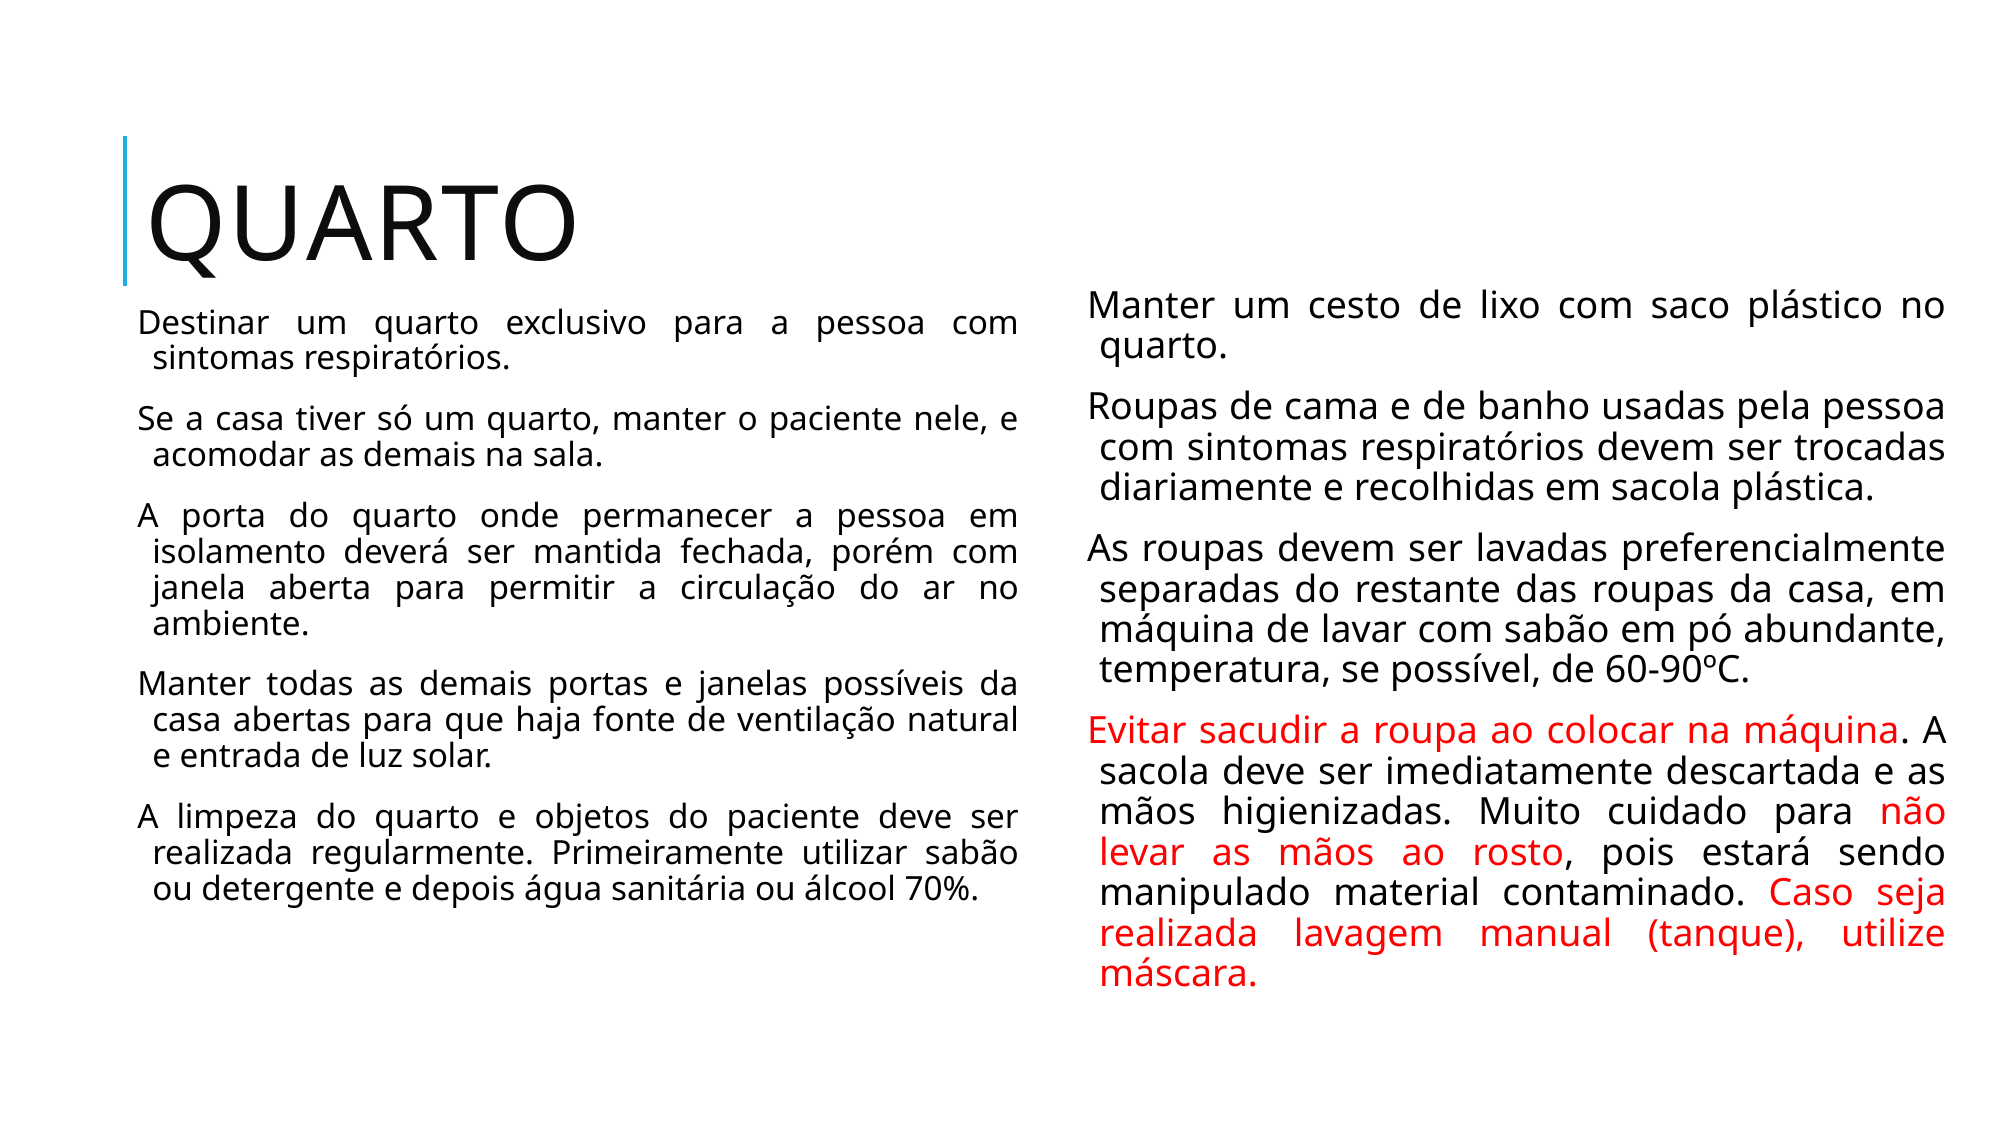

# quarto
Manter um cesto de lixo com saco plástico no quarto.
Roupas de cama e de banho usadas pela pessoa com sintomas respiratórios devem ser trocadas diariamente e recolhidas em sacola plástica.
As roupas devem ser lavadas preferencialmente separadas do restante das roupas da casa, em máquina de lavar com sabão em pó abundante, temperatura, se possível, de 60-90ºC.
Evitar sacudir a roupa ao colocar na máquina. A sacola deve ser imediatamente descartada e as mãos higienizadas. Muito cuidado para não levar as mãos ao rosto, pois estará sendo manipulado material contaminado. Caso seja realizada lavagem manual (tanque), utilize máscara.
Destinar um quarto exclusivo para a pessoa com sintomas respiratórios.
Se a casa tiver só um quarto, manter o paciente nele, e acomodar as demais na sala.
A porta do quarto onde permanecer a pessoa em isolamento deverá ser mantida fechada, porém com janela aberta para permitir a circulação do ar no ambiente.
Manter todas as demais portas e janelas possíveis da casa abertas para que haja fonte de ventilação natural e entrada de luz solar.
A limpeza do quarto e objetos do paciente deve ser realizada regularmente. Primeiramente utilizar sabão ou detergente e depois água sanitária ou álcool 70%.